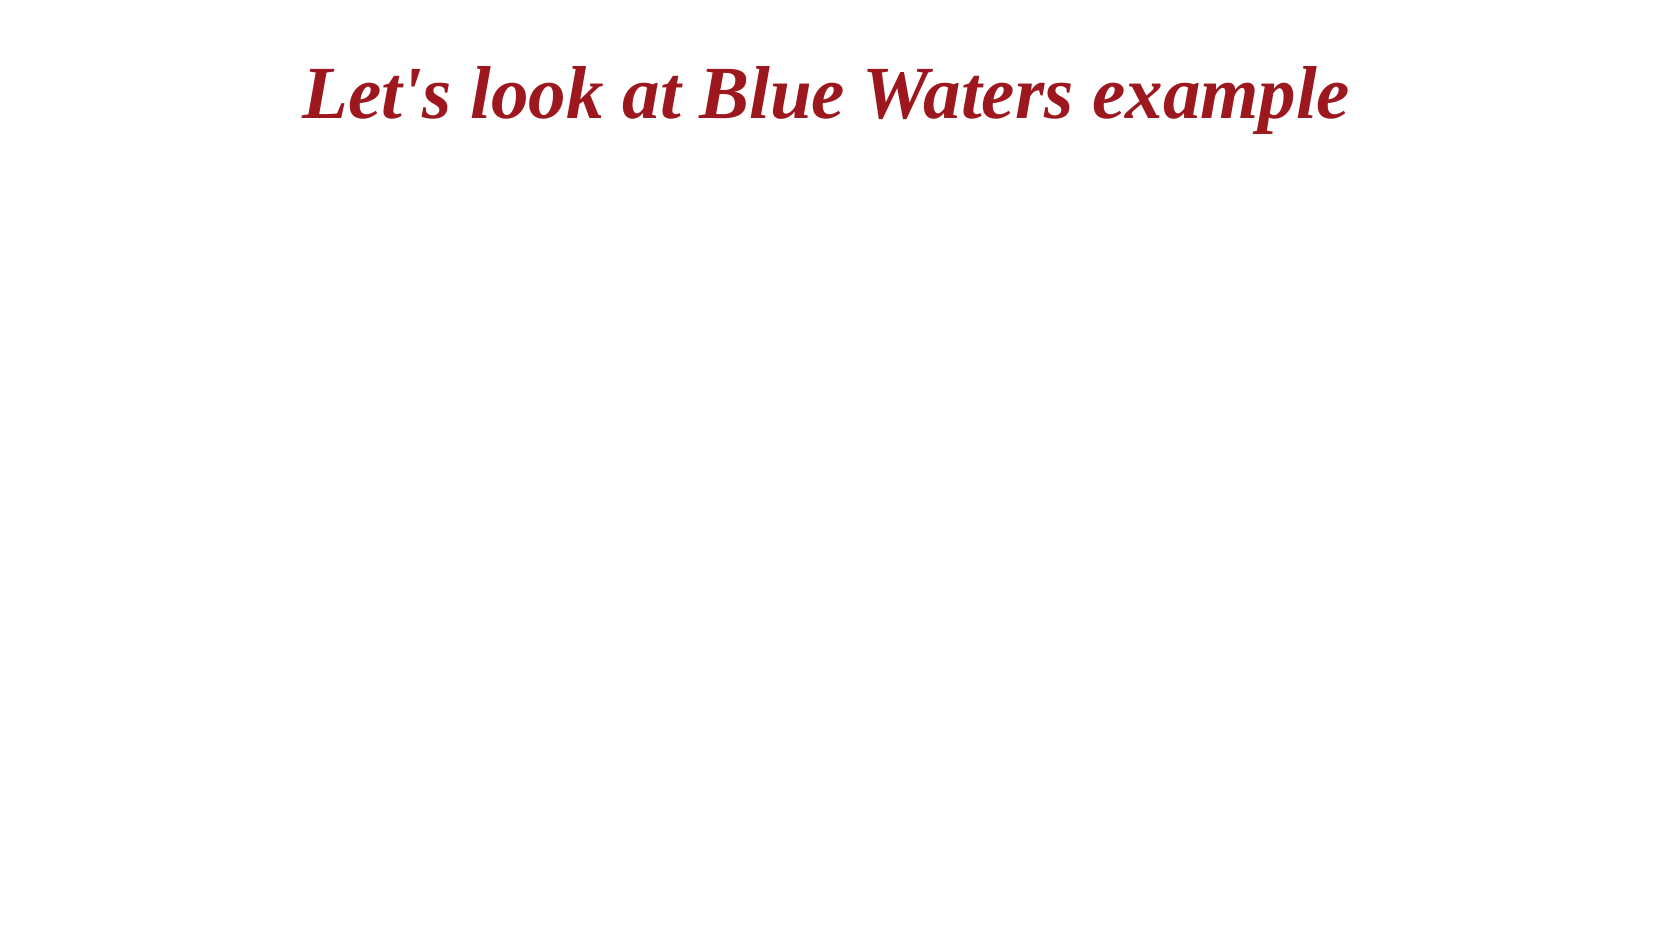

# Let's look at Blue Waters example